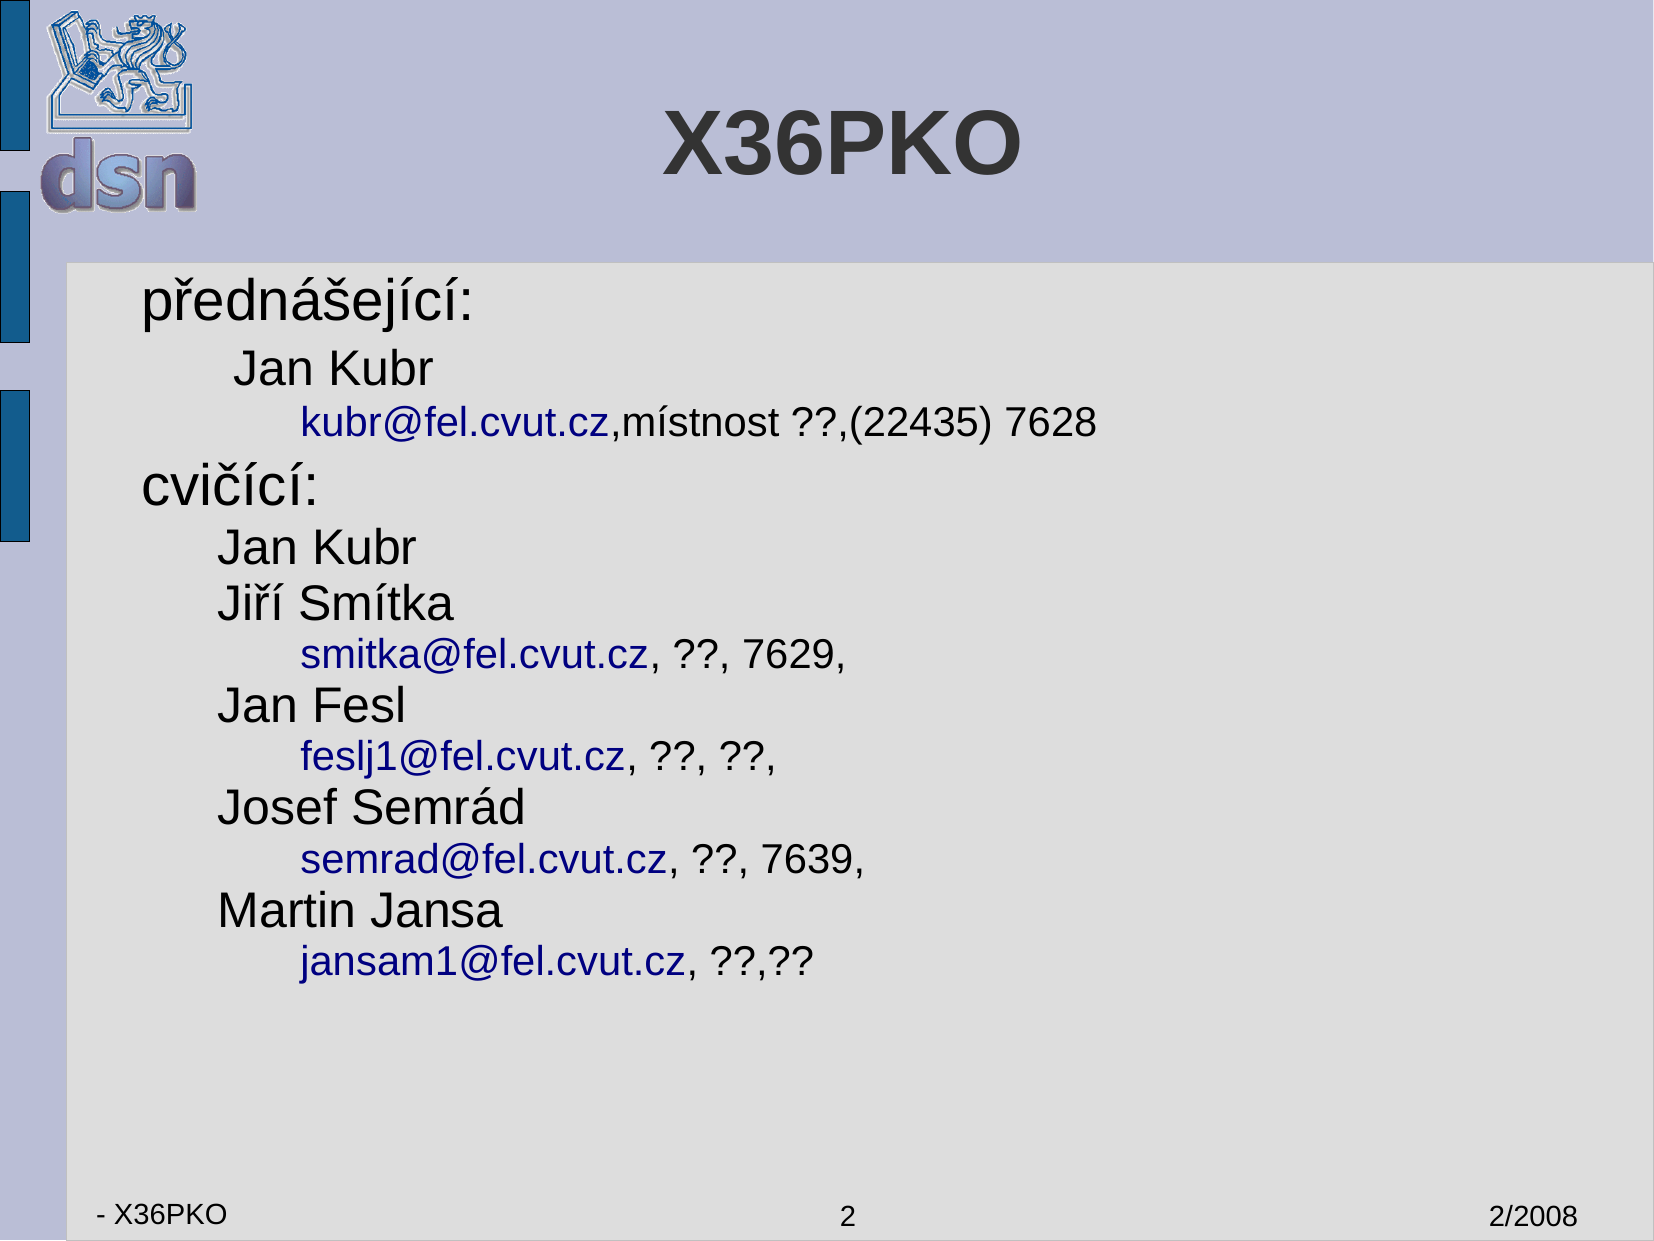

# X36PKO
přednášející:
 Jan Kubr
kubr@fel.cvut.cz,místnost ??,(22435) 7628
cvičící:
Jan Kubr
Jiří Smítka
smitka@fel.cvut.cz, ??, 7629,
Jan Fesl
feslj1@fel.cvut.cz, ??, ??,
Josef Semrád
semrad@fel.cvut.cz, ??, 7639,
Martin Jansa
jansam1@fel.cvut.cz, ??,??